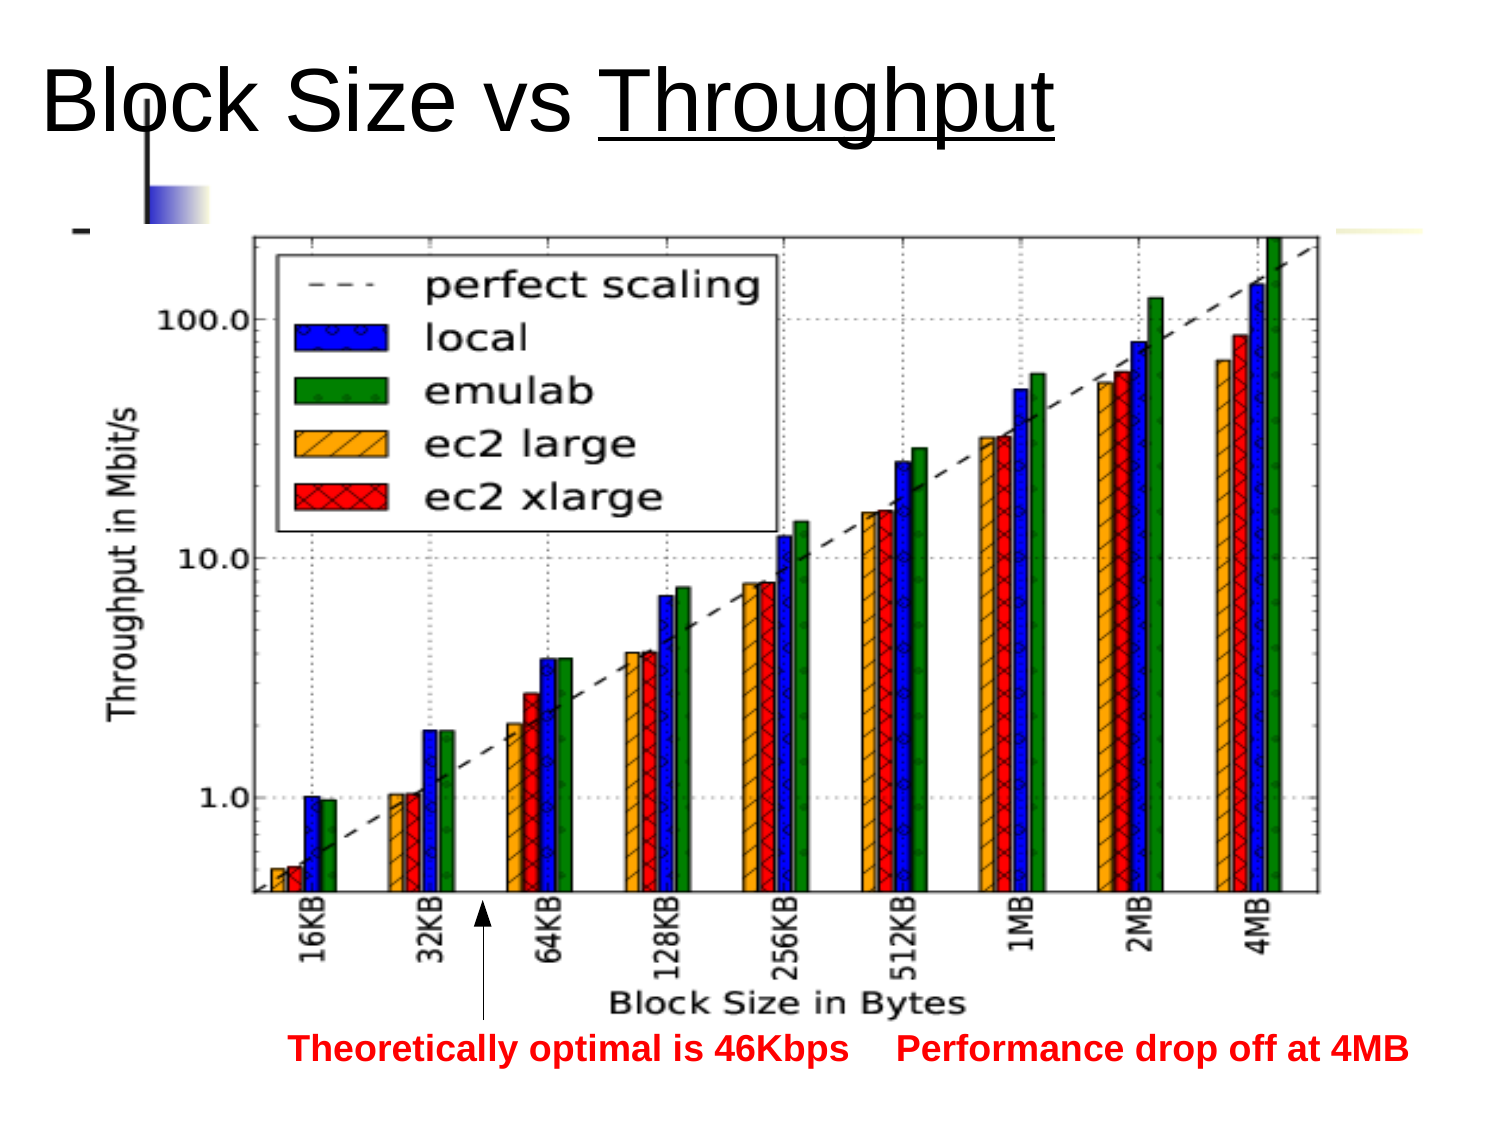

# Block Size vs Throughput
Theoretically optimal is 46Kbps
Performance drop off at 4MB